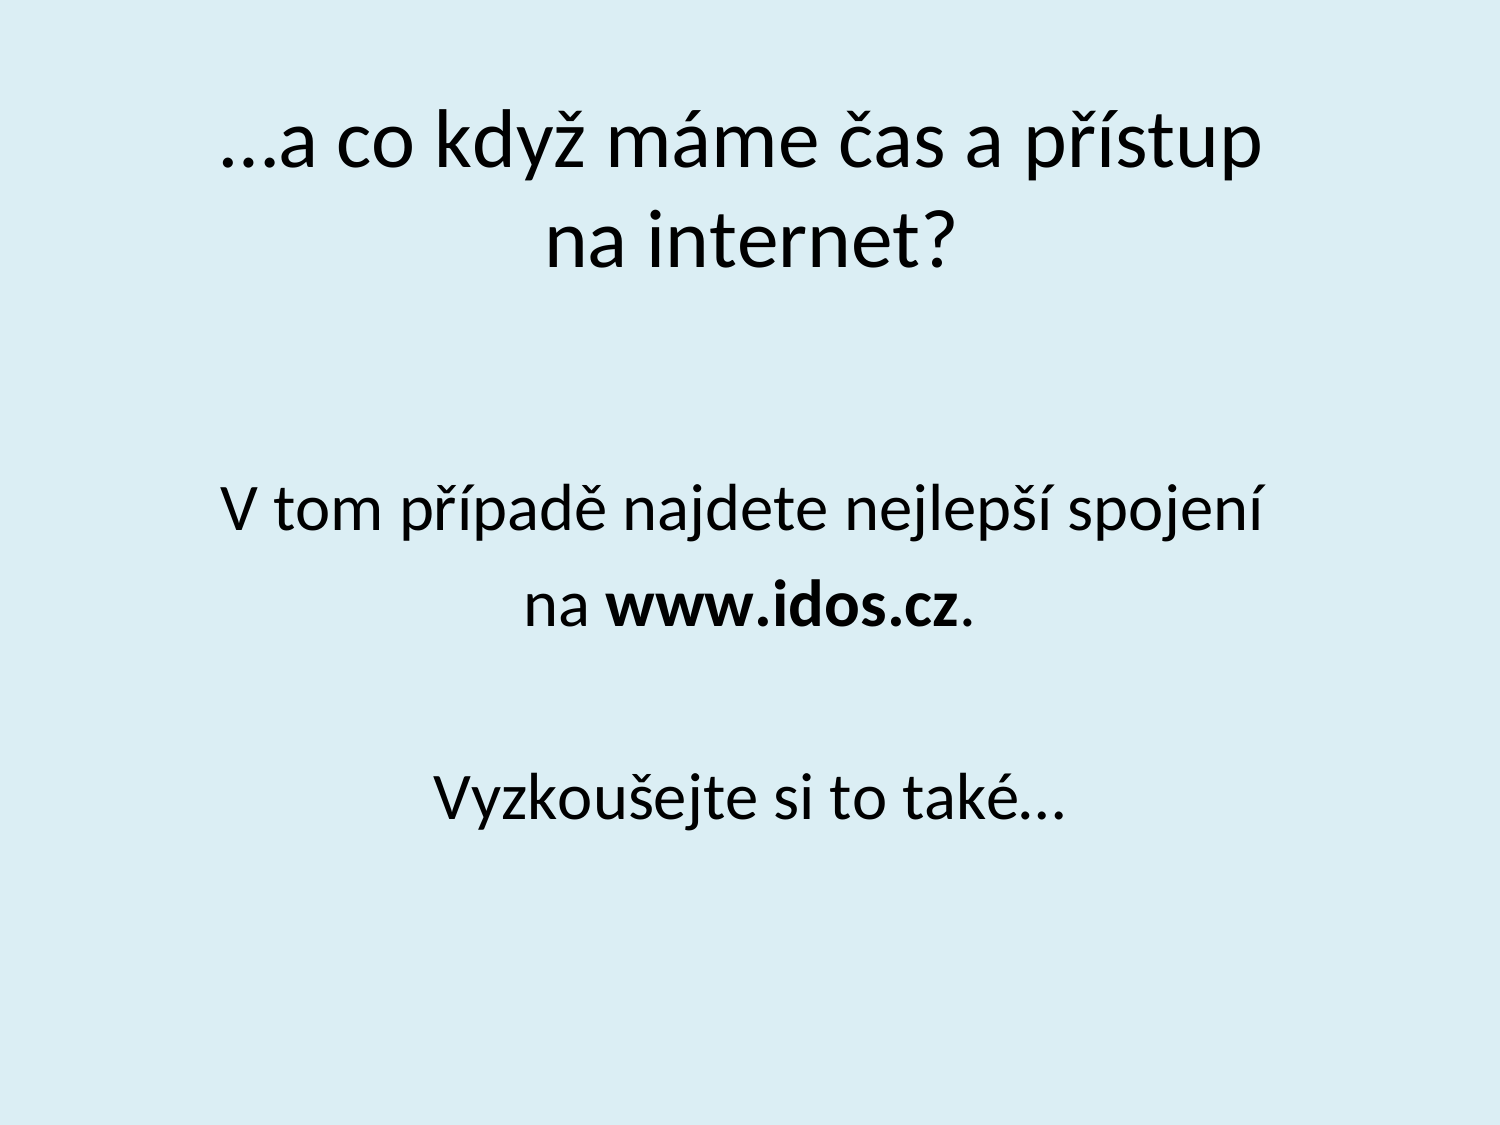

# …a co když máme čas a přístup na internet?
V tom případě najdete nejlepší spojení
na www.idos.cz.
Vyzkoušejte si to také…